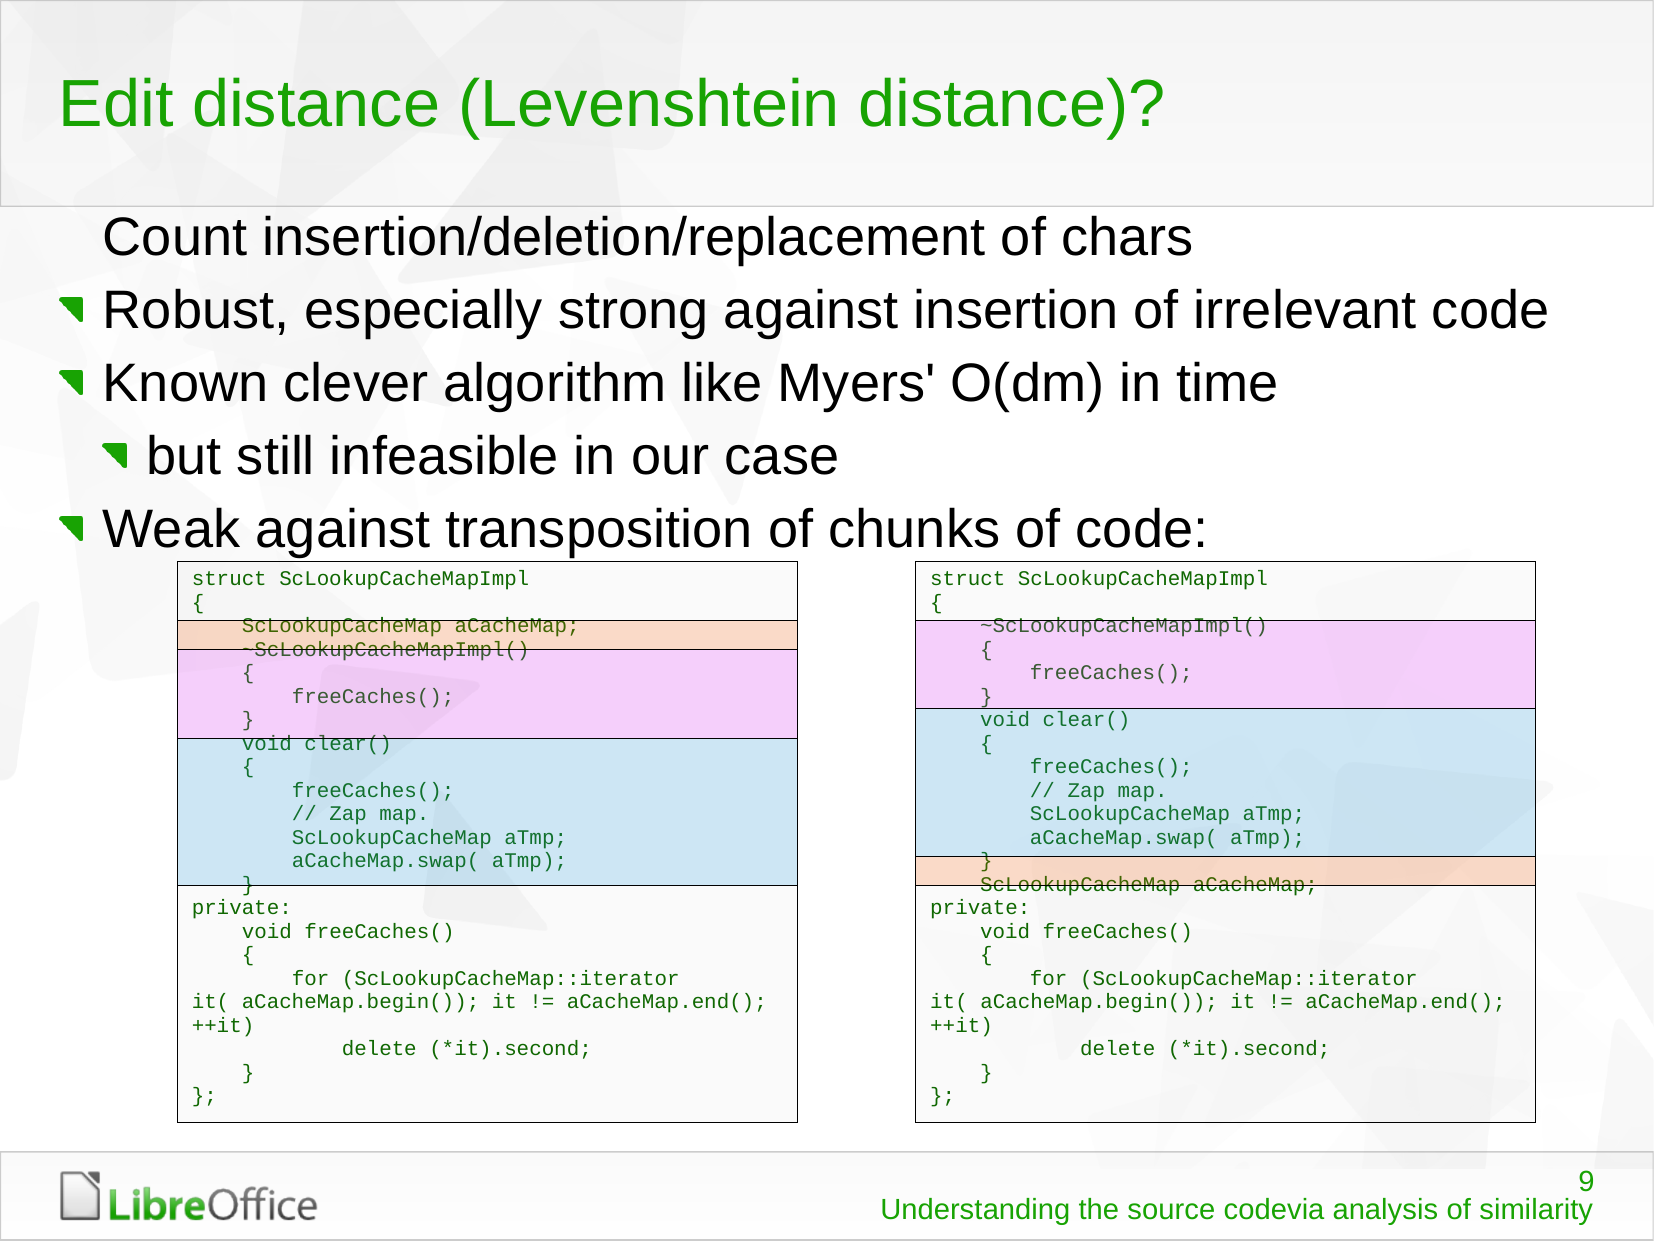

# Edit distance (Levenshtein distance)?
Count insertion/deletion/replacement of chars
Robust, especially strong against insertion of irrelevant code
Known clever algorithm like Myers' O(dm) in time
but still infeasible in our case
Weak against transposition of chunks of code:
struct ScLookupCacheMapImpl
{
 ScLookupCacheMap aCacheMap;
 ~ScLookupCacheMapImpl()
 {
 freeCaches();
 }
 void clear()
 {
 freeCaches();
 // Zap map.
 ScLookupCacheMap aTmp;
 aCacheMap.swap( aTmp);
 }
private:
 void freeCaches()
 {
 for (ScLookupCacheMap::iterator it( aCacheMap.begin()); it != aCacheMap.end(); ++it)
 delete (*it).second;
 }
};
struct ScLookupCacheMapImpl
{
 ~ScLookupCacheMapImpl()
 {
 freeCaches();
 }
 void clear()
 {
 freeCaches();
 // Zap map.
 ScLookupCacheMap aTmp;
 aCacheMap.swap( aTmp);
 }
 ScLookupCacheMap aCacheMap;
private:
 void freeCaches()
 {
 for (ScLookupCacheMap::iterator it( aCacheMap.begin()); it != aCacheMap.end(); ++it)
 delete (*it).second;
 }
};
9
Understanding the source codevia analysis of similarity